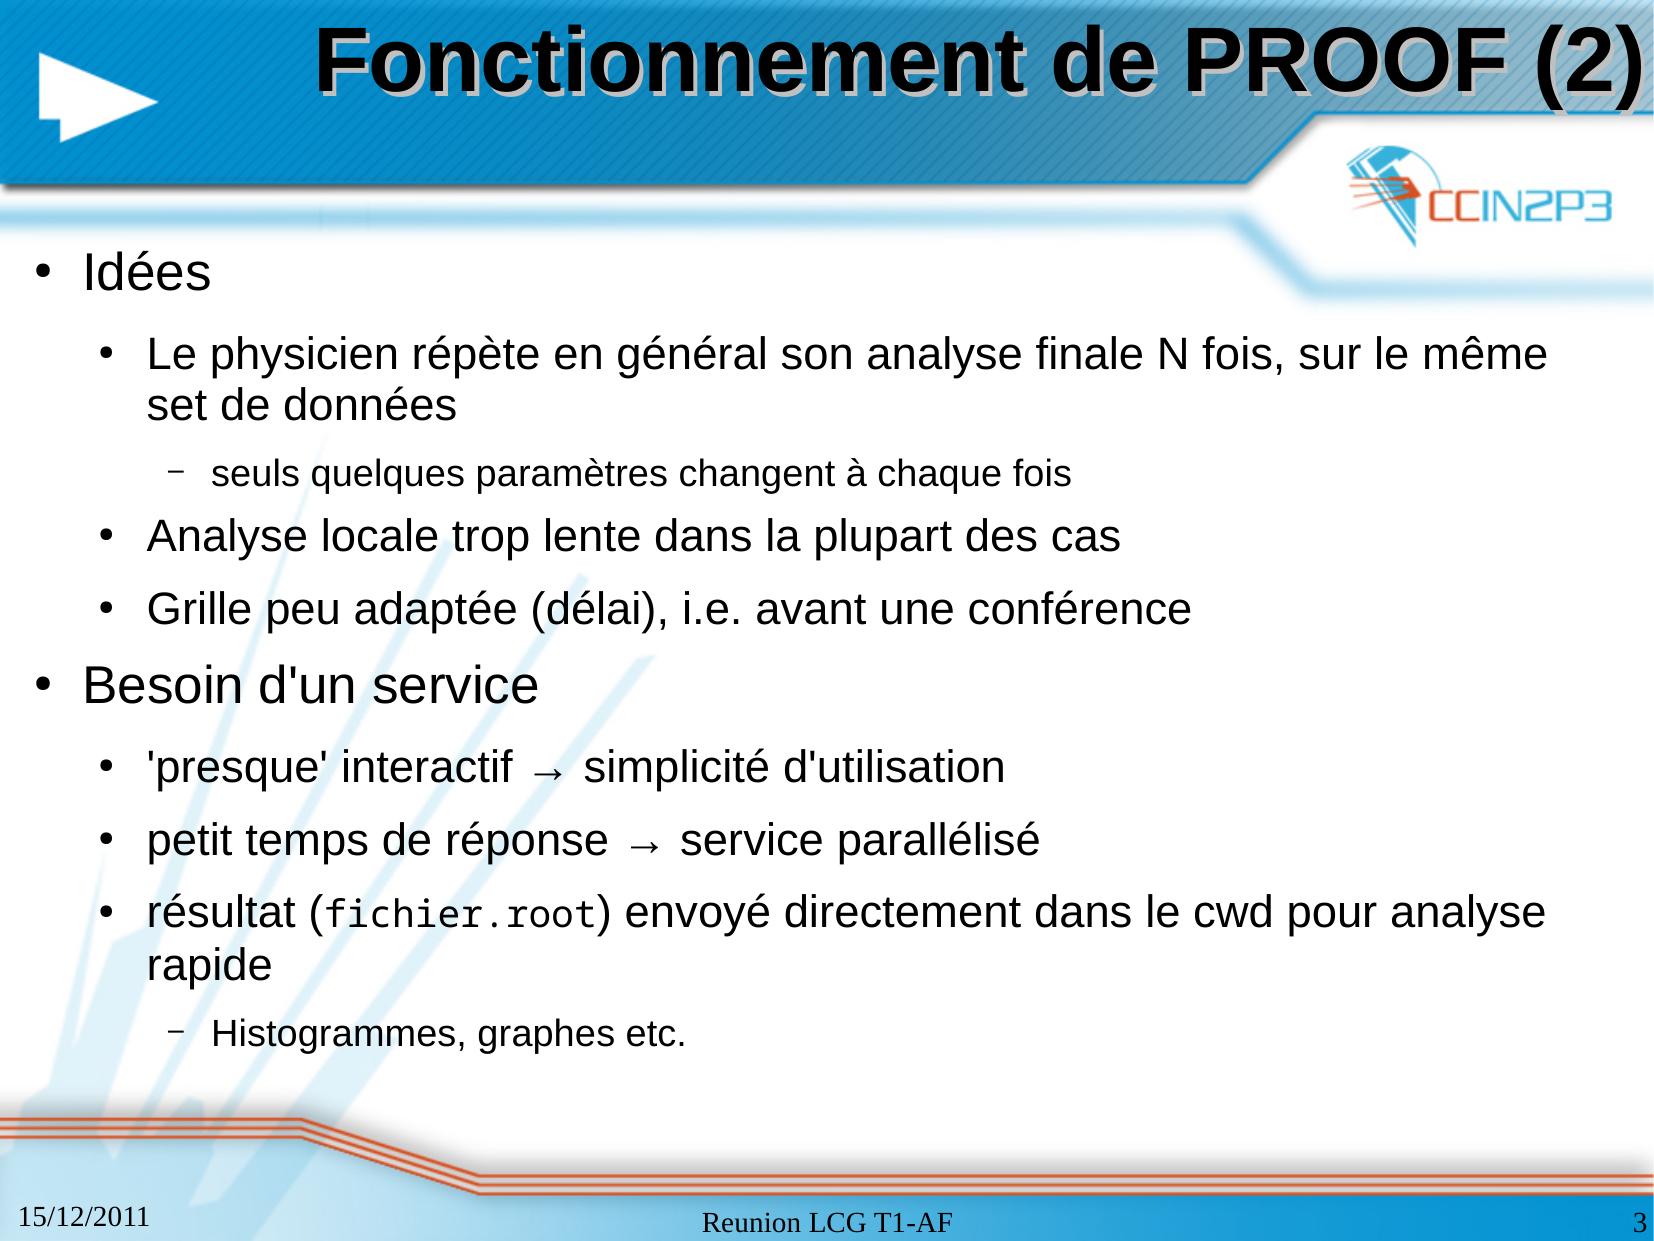

# Fonctionnement de PROOF (2)
Idées
Le physicien répète en général son analyse finale N fois, sur le même set de données
seuls quelques paramètres changent à chaque fois
Analyse locale trop lente dans la plupart des cas
Grille peu adaptée (délai), i.e. avant une conférence
Besoin d'un service
'presque' interactif → simplicité d'utilisation
petit temps de réponse → service parallélisé
résultat (fichier.root) envoyé directement dans le cwd pour analyse rapide
Histogrammes, graphes etc.
15/12/2011
Reunion LCG T1-AF
3